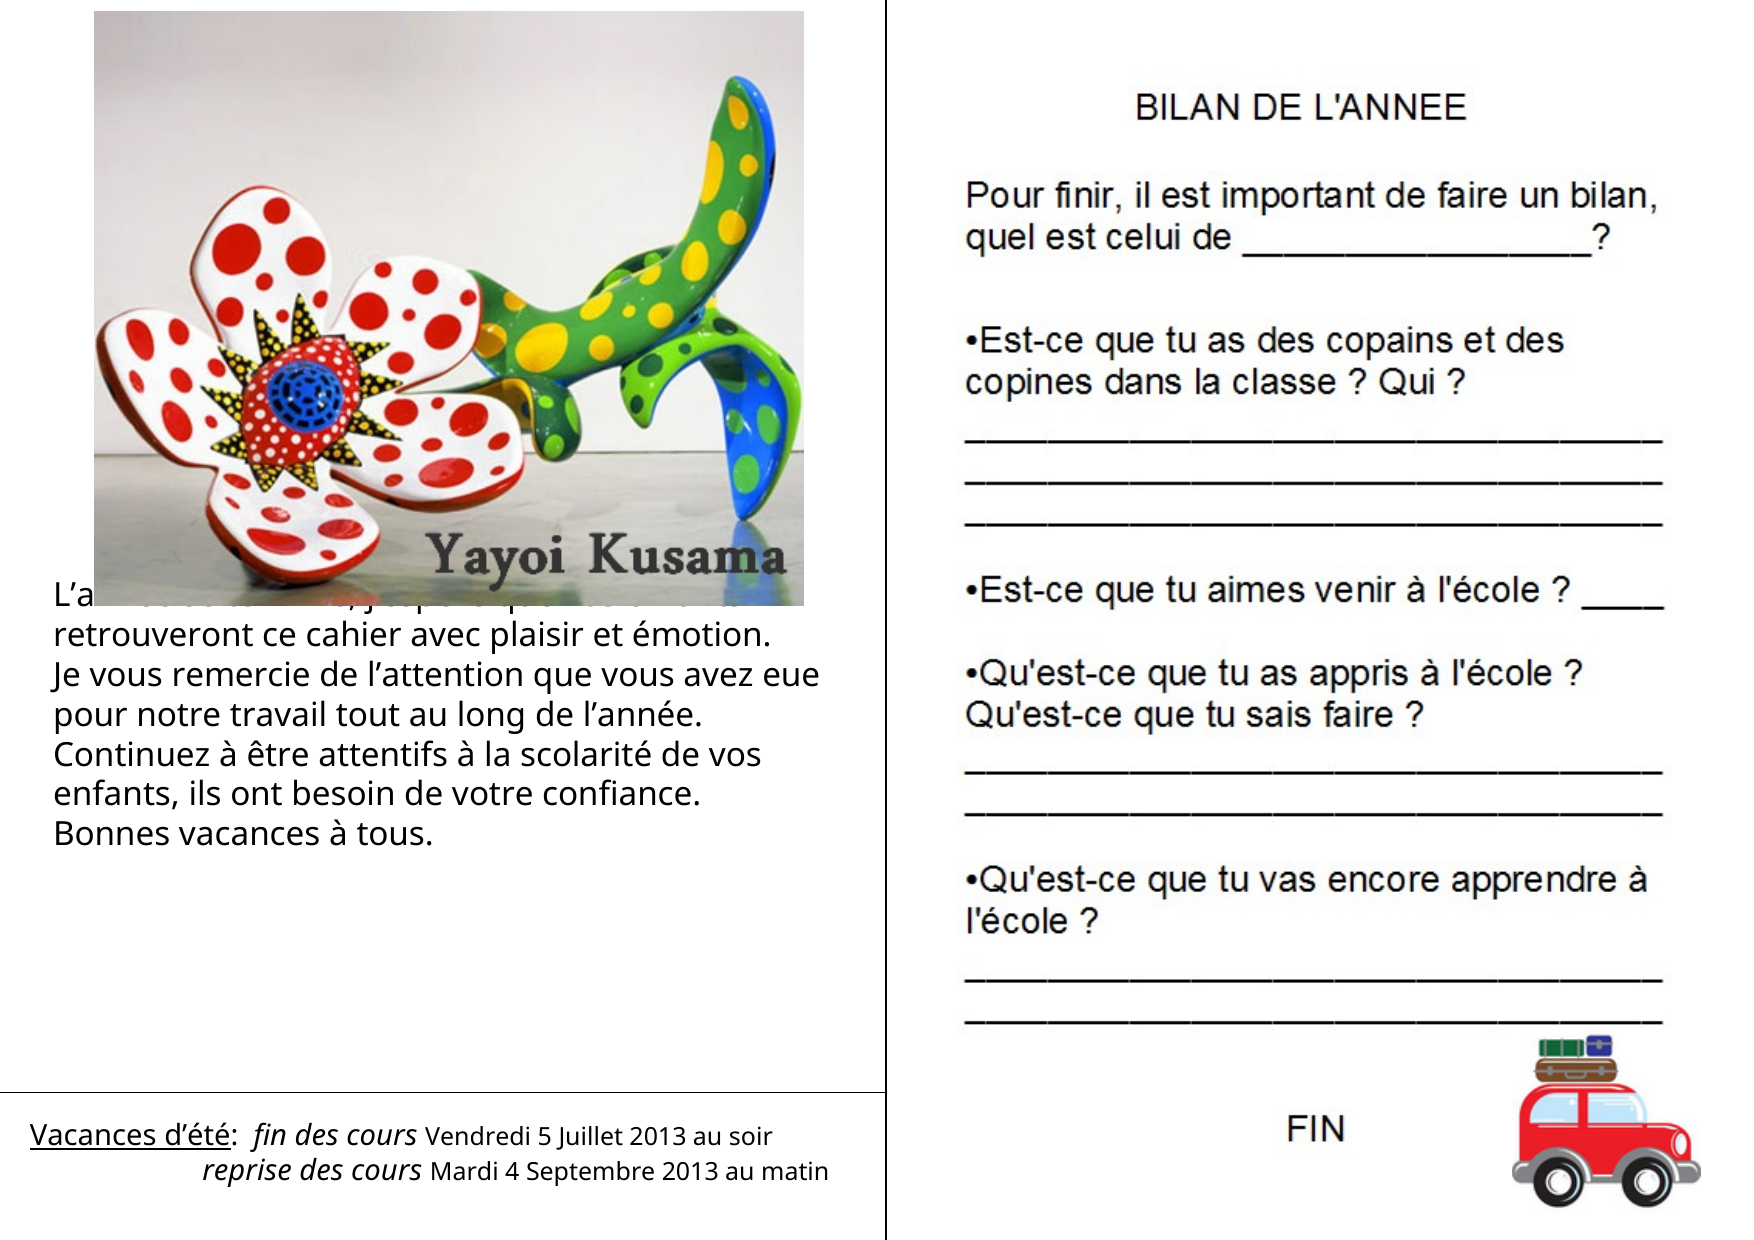

L’année se termine, j’espère que vos enfants retrouveront ce cahier avec plaisir et émotion.
Je vous remercie de l’attention que vous avez eue pour notre travail tout au long de l’année.
Continuez à être attentifs à la scolarité de vos
enfants, ils ont besoin de votre confiance.
Bonnes vacances à tous.
Vacances d’été: fin des cours Vendredi 5 Juillet 2013 au soir
 reprise des cours Mardi 4 Septembre 2013 au matin